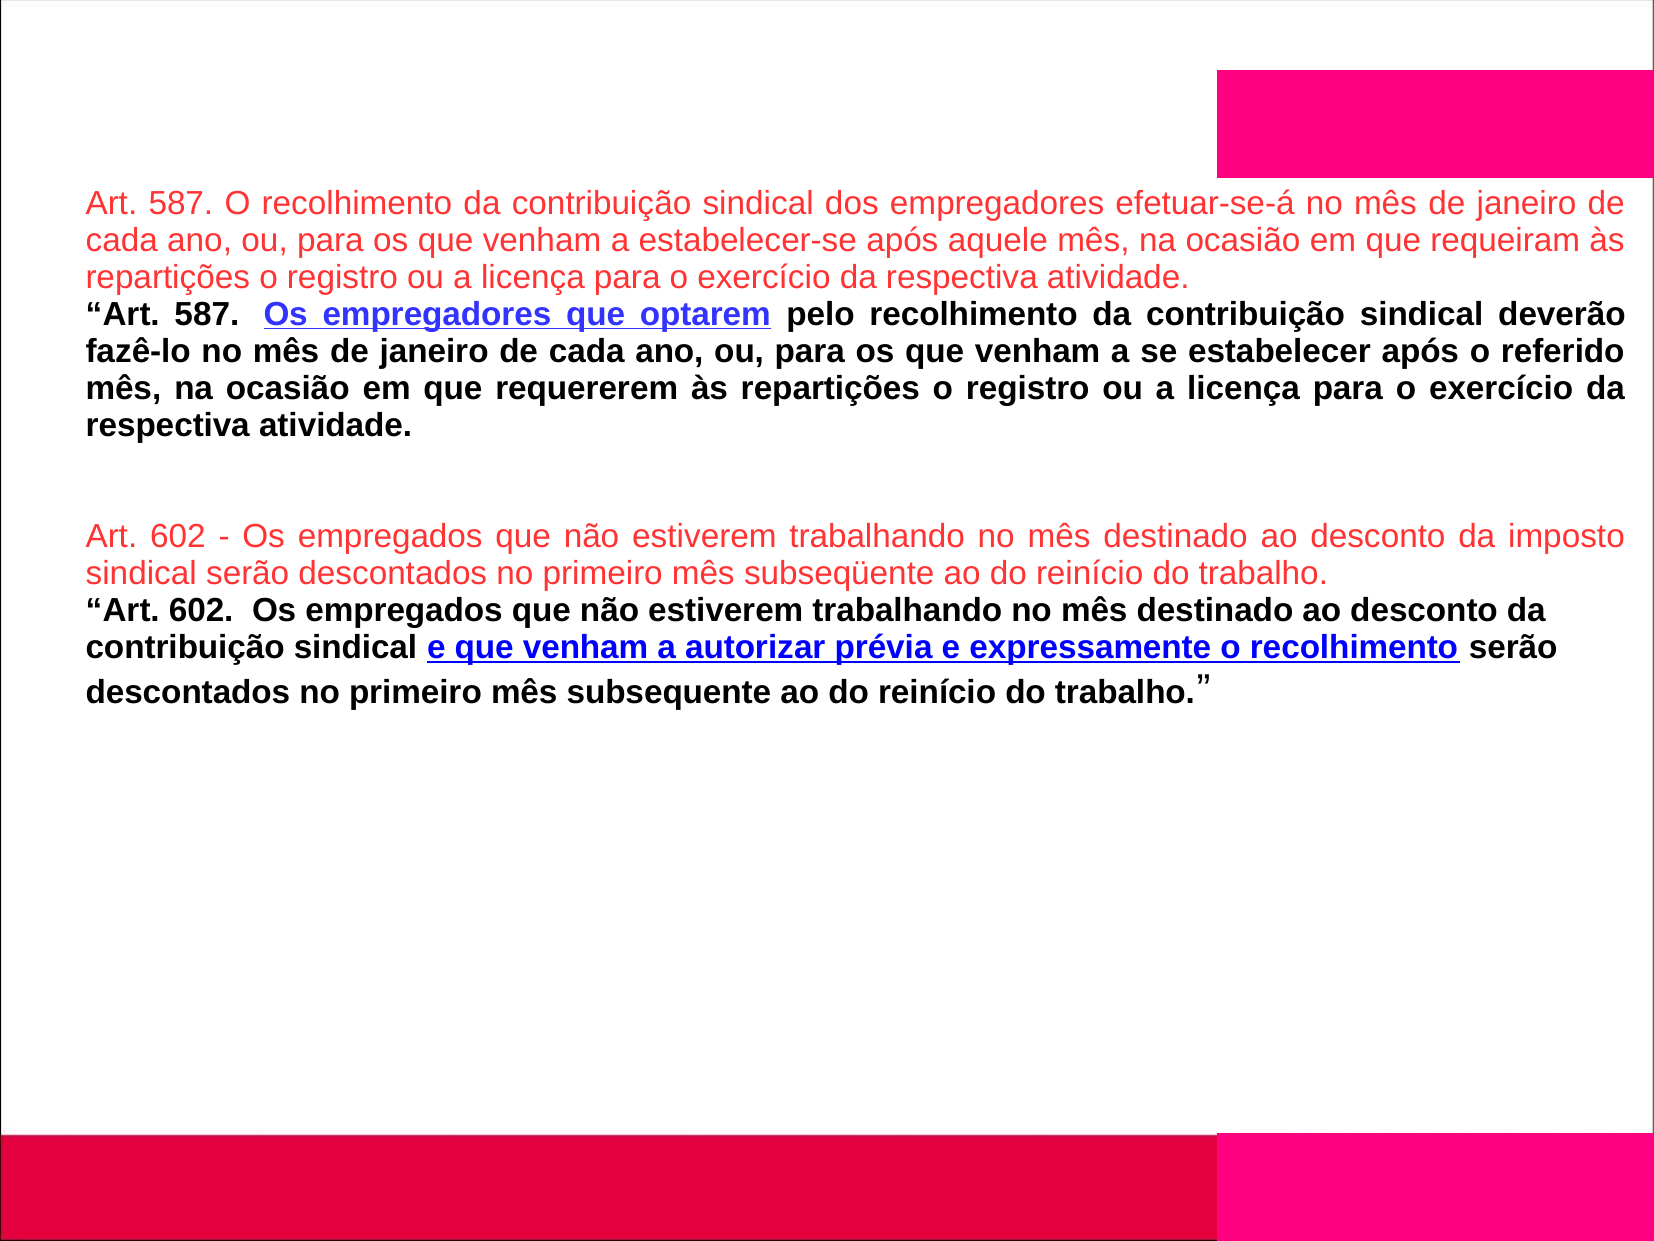

Art. 587. O recolhimento da contribuição sindical dos empregadores efetuar-se-á no mês de janeiro de cada ano, ou, para os que venham a estabelecer-se após aquele mês, na ocasião em que requeiram às repartições o registro ou a licença para o exercício da respectiva atividade.
“Art. 587.  Os empregadores que optarem pelo recolhimento da contribuição sindical deverão fazê-lo no mês de janeiro de cada ano, ou, para os que venham a se estabelecer após o referido mês, na ocasião em que requererem às repartições o registro ou a licença para o exercício da respectiva atividade.
Art. 602 - Os empregados que não estiverem trabalhando no mês destinado ao desconto da imposto sindical serão descontados no primeiro mês subseqüente ao do reinício do trabalho.
“Art. 602.  Os empregados que não estiverem trabalhando no mês destinado ao desconto da contribuição sindical e que venham a autorizar prévia e expressamente o recolhimento serão descontados no primeiro mês subsequente ao do reinício do trabalho.”